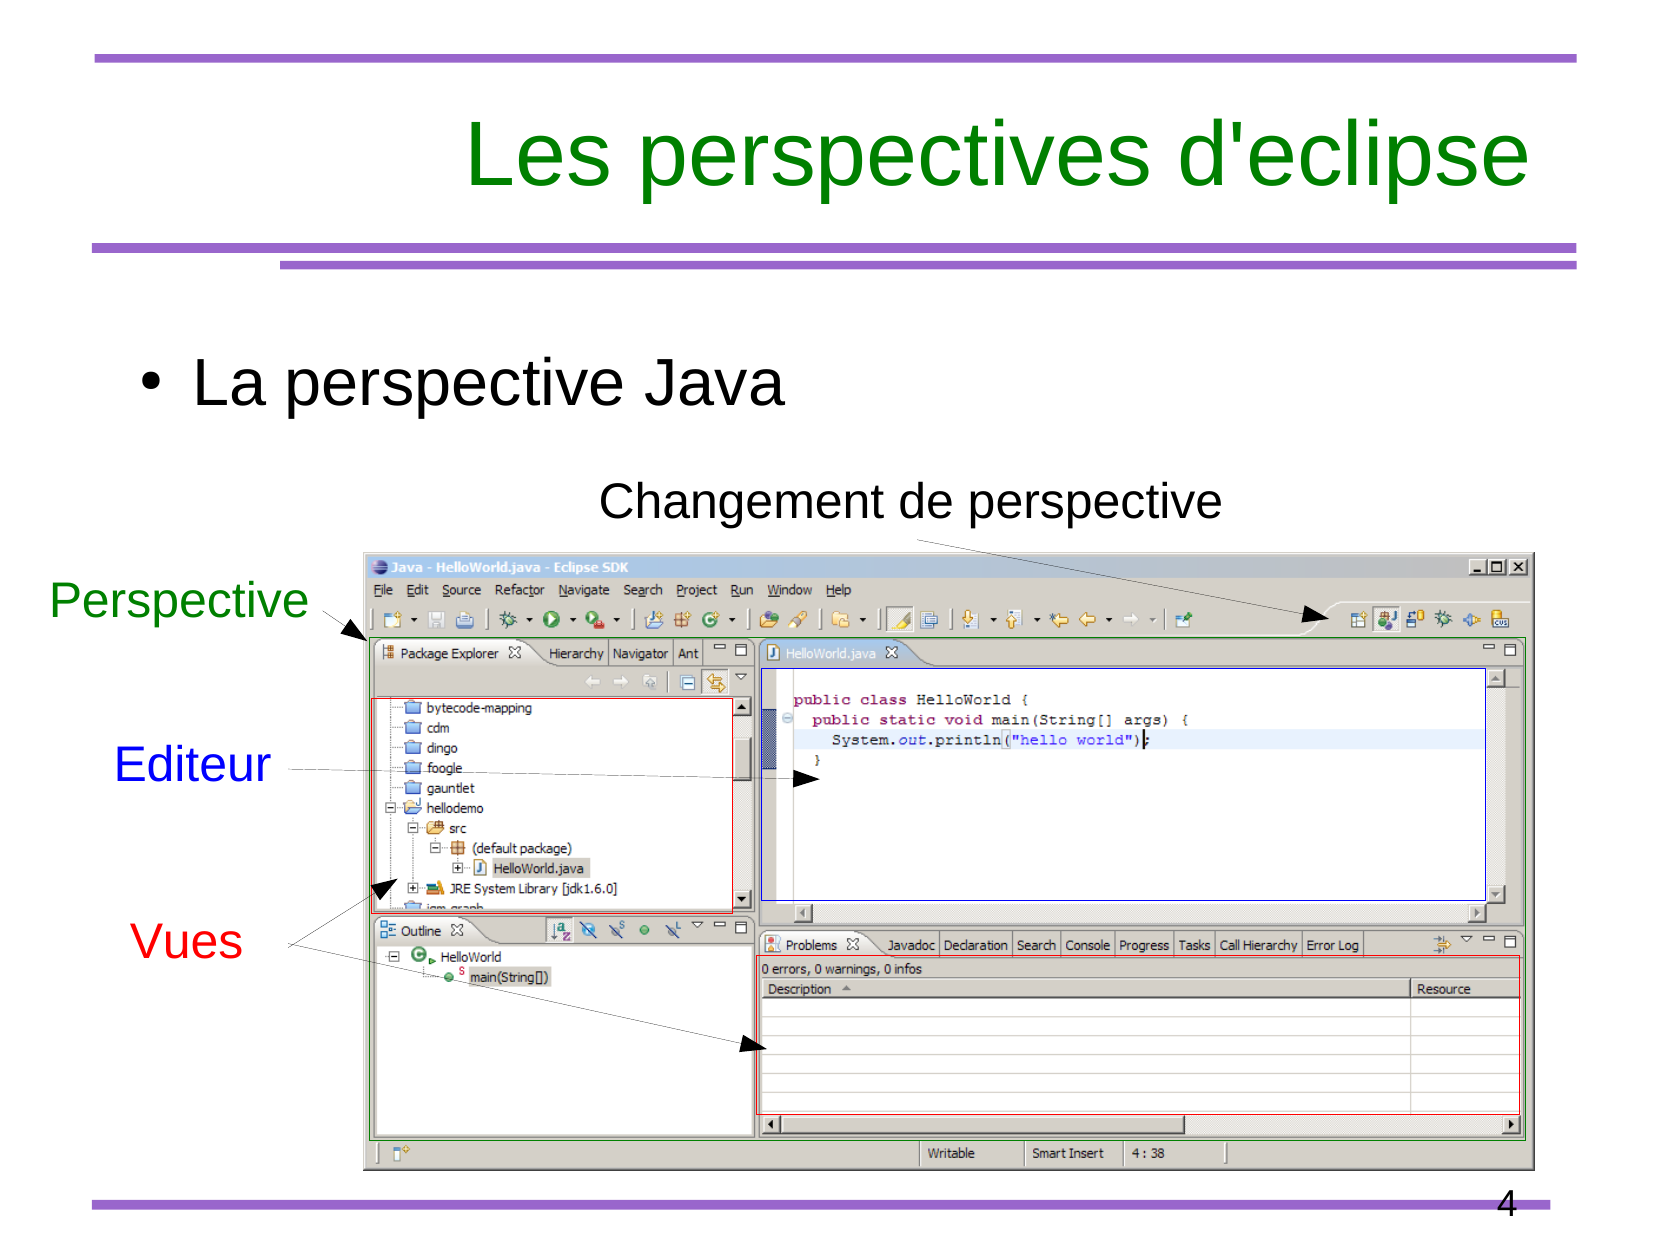

# Les perspectives d'eclipse
La perspective Java
Changement de perspective
Perspective
Editeur
Vues